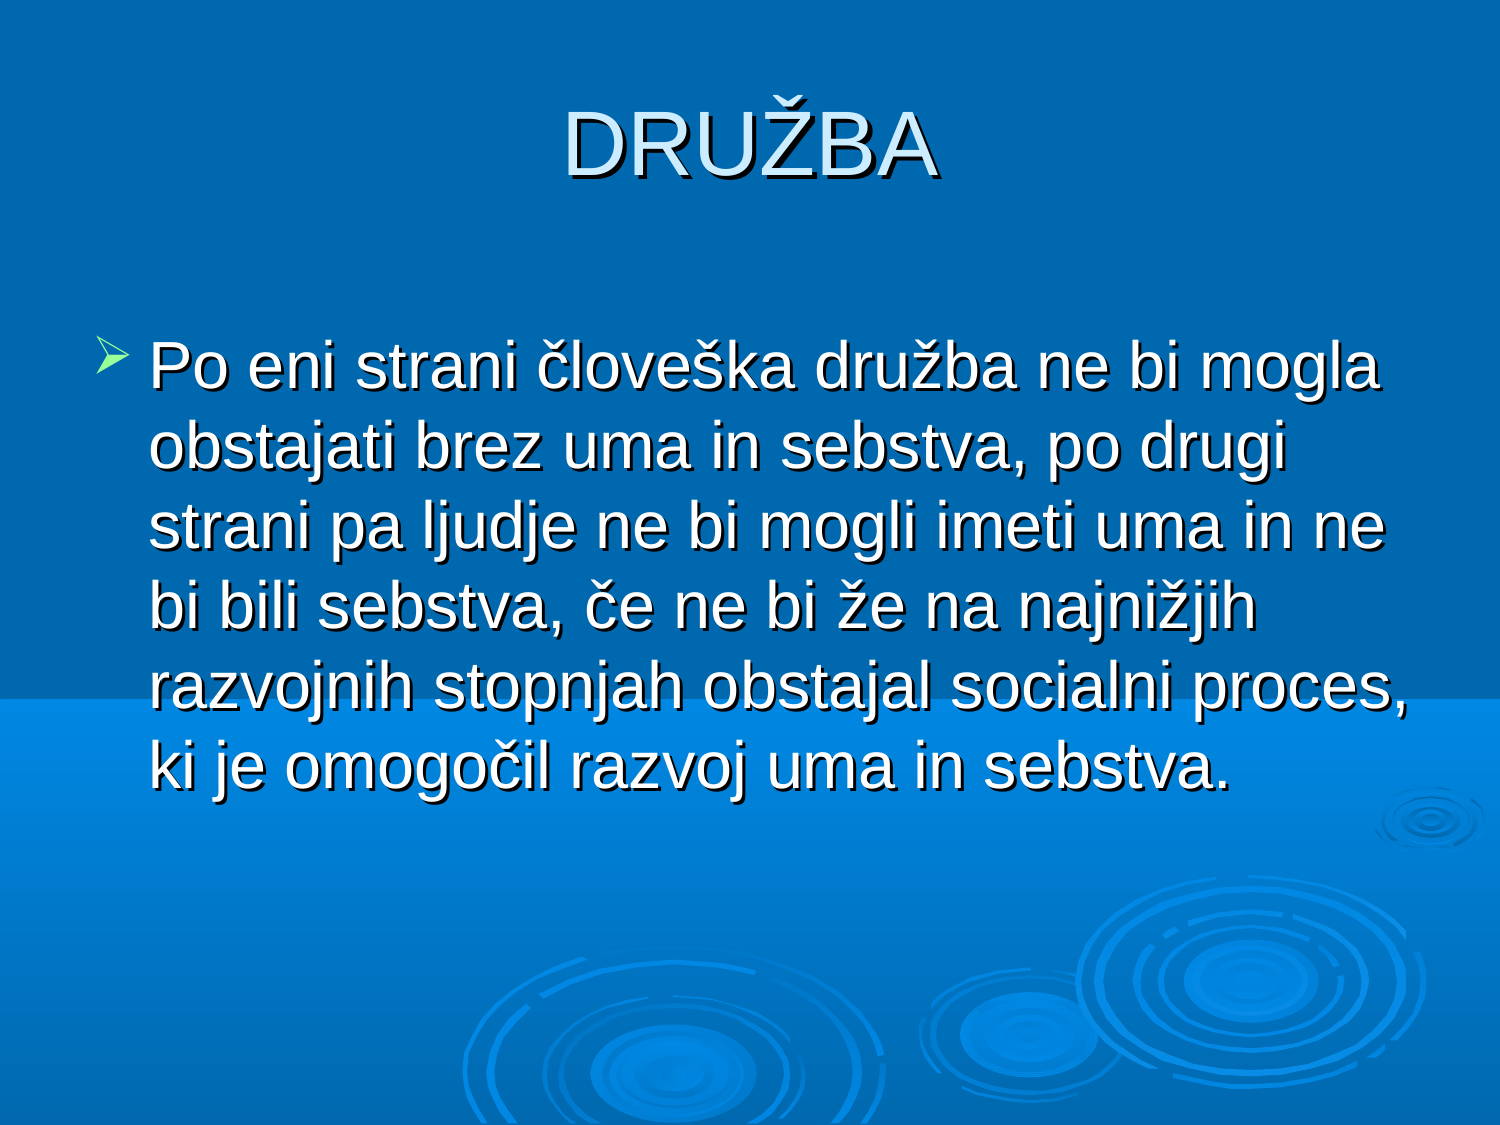

# DRUŽBA
Po eni strani človeška družba ne bi mogla obstajati brez uma in sebstva, po drugi strani pa ljudje ne bi mogli imeti uma in ne bi bili sebstva, če ne bi že na najnižjih razvojnih stopnjah obstajal socialni proces, ki je omogočil razvoj uma in sebstva.